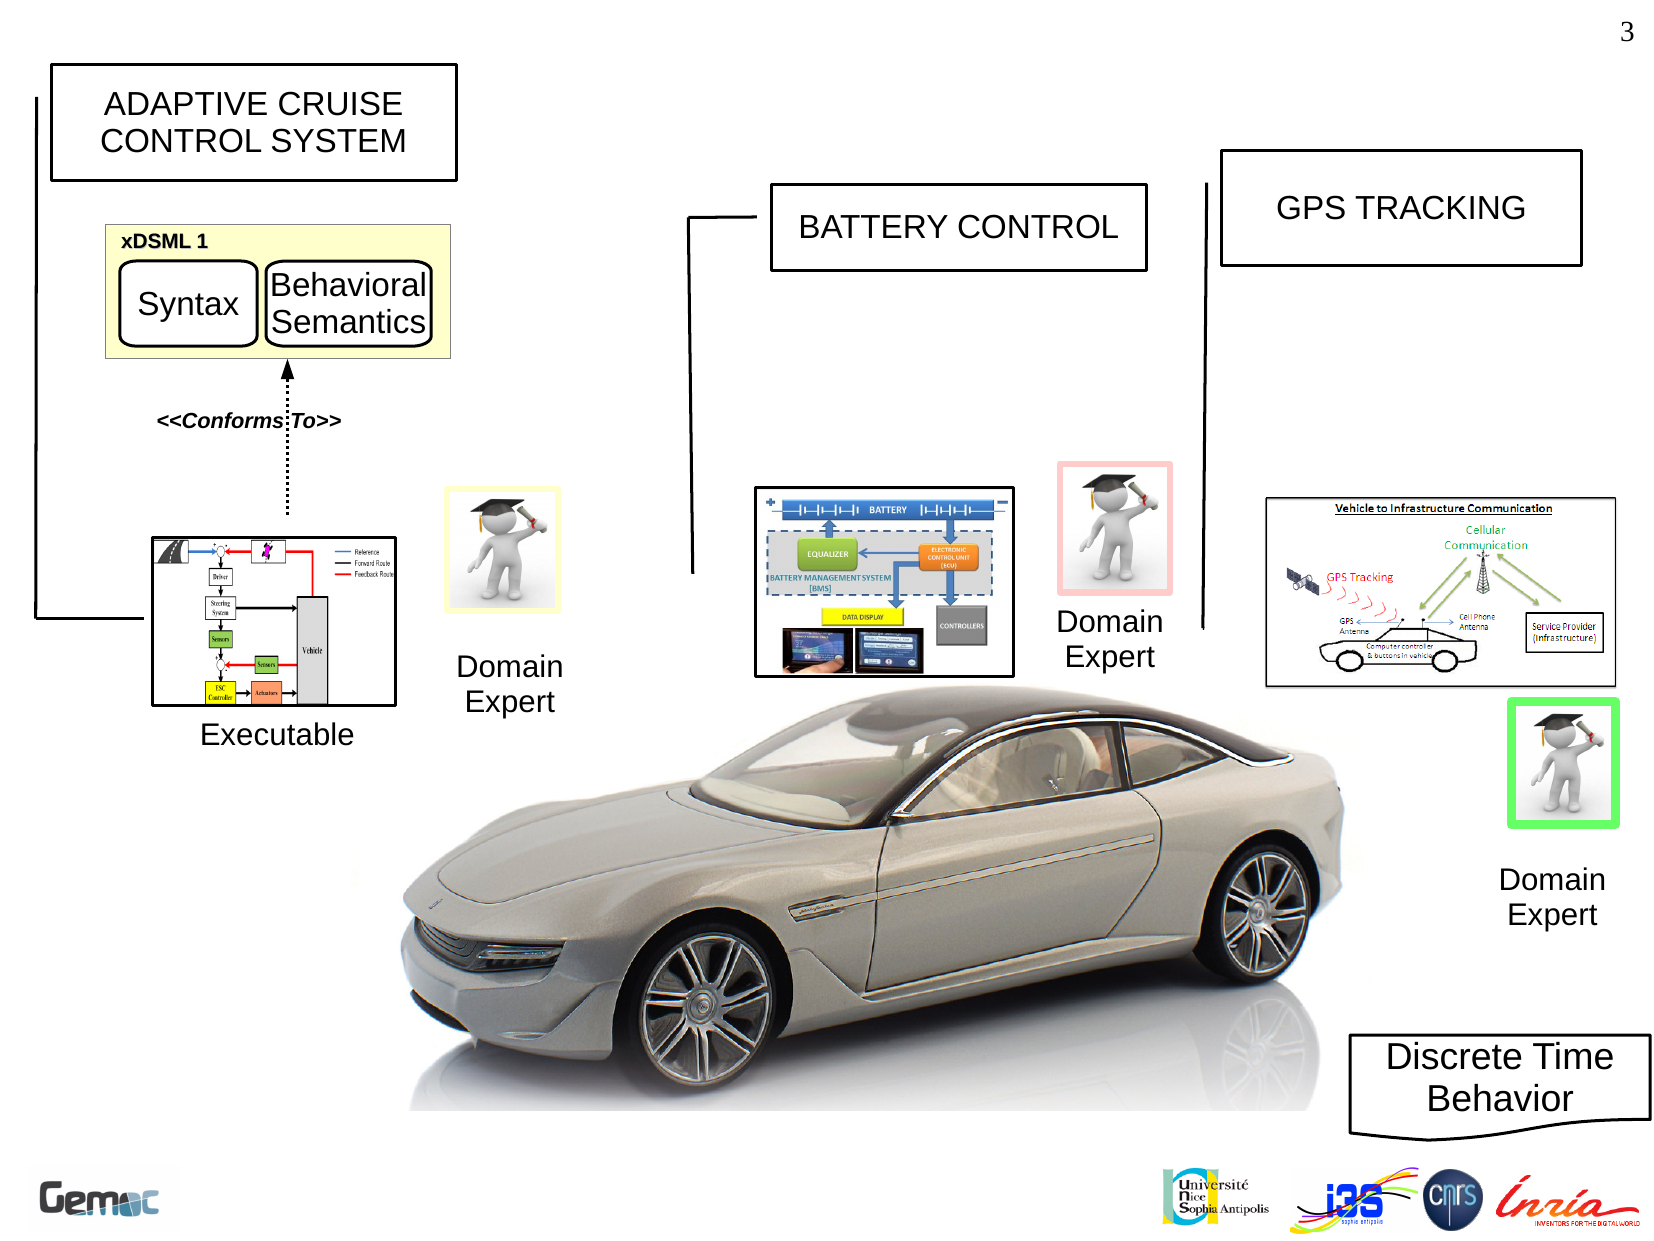

3
ADAPTIVE CRUISE
CONTROL SYSTEM
GPS TRACKING
BATTERY CONTROL
xDSML 1
Syntax
Behavioral
Semantics
<<Conforms To>>
Domain
Expert
Domain
Expert
Executable
Domain
Expert
Discrete Time
Behavior